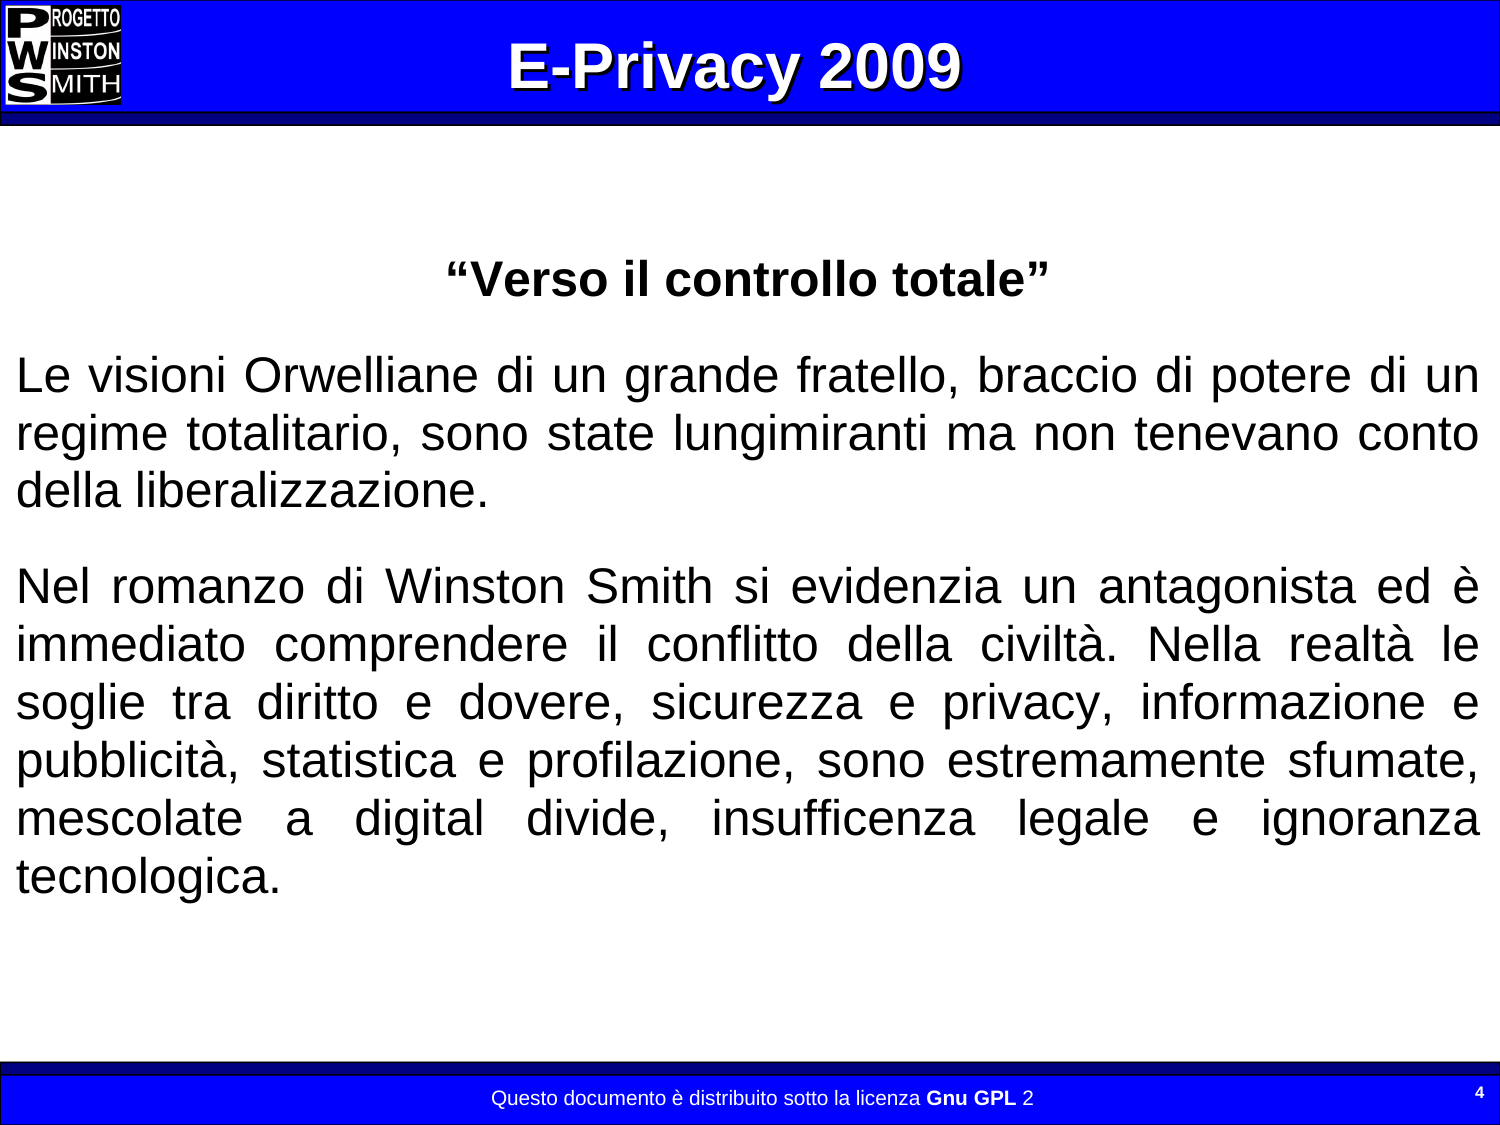

E-Privacy 2009
“Verso il controllo totale”
Le visioni Orwelliane di un grande fratello, braccio di potere di un regime totalitario, sono state lungimiranti ma non tenevano conto della liberalizzazione.
Nel romanzo di Winston Smith si evidenzia un antagonista ed è immediato comprendere il conflitto della civiltà. Nella realtà le soglie tra diritto e dovere, sicurezza e privacy, informazione e pubblicità, statistica e profilazione, sono estremamente sfumate, mescolate a digital divide, insufficenza legale e ignoranza tecnologica.